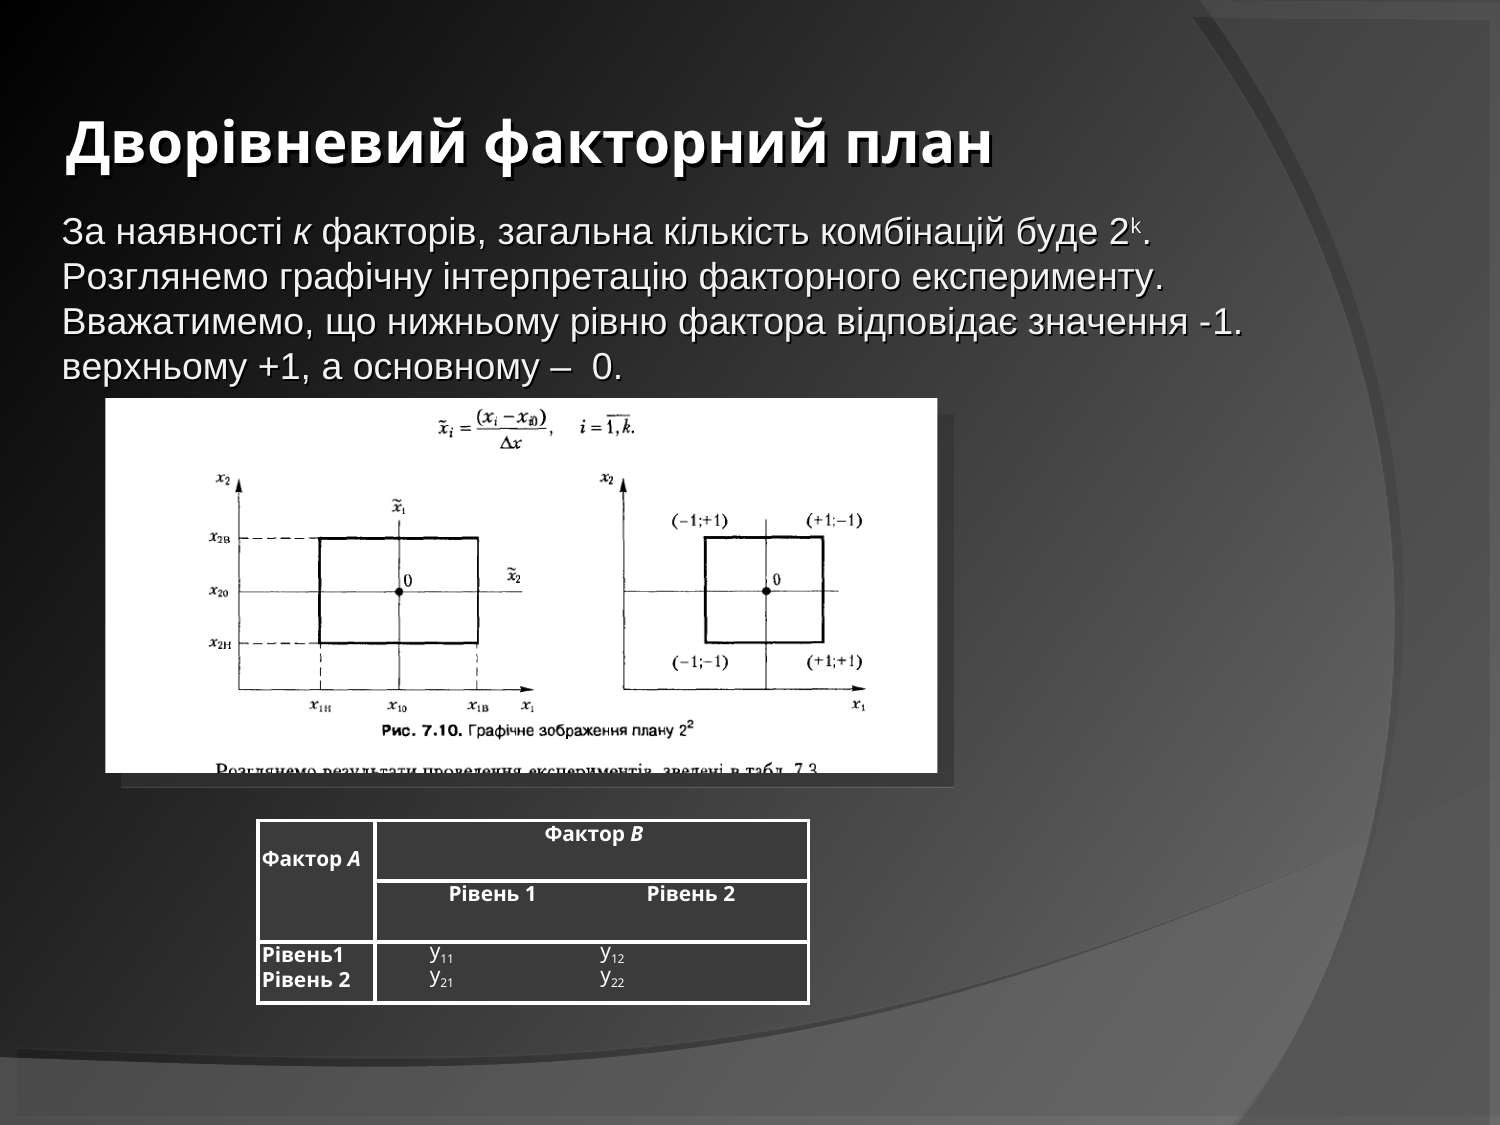

# Дворівневий факторний план
За наявності к факторів, загальна кількість комбінацій буде 2k.
Розглянемо графічну інтерпретацію факторного експерименту. Вважатимемо, що нижньому рівню фактора відповідає значення -1. верхньому +1, а основному – 0.
| Фактор А | Фактор В |
| --- | --- |
| | Рівень 1 Рівень 2 |
| Рівень1 Рівень 2 | y11 y12 y21 y22 |